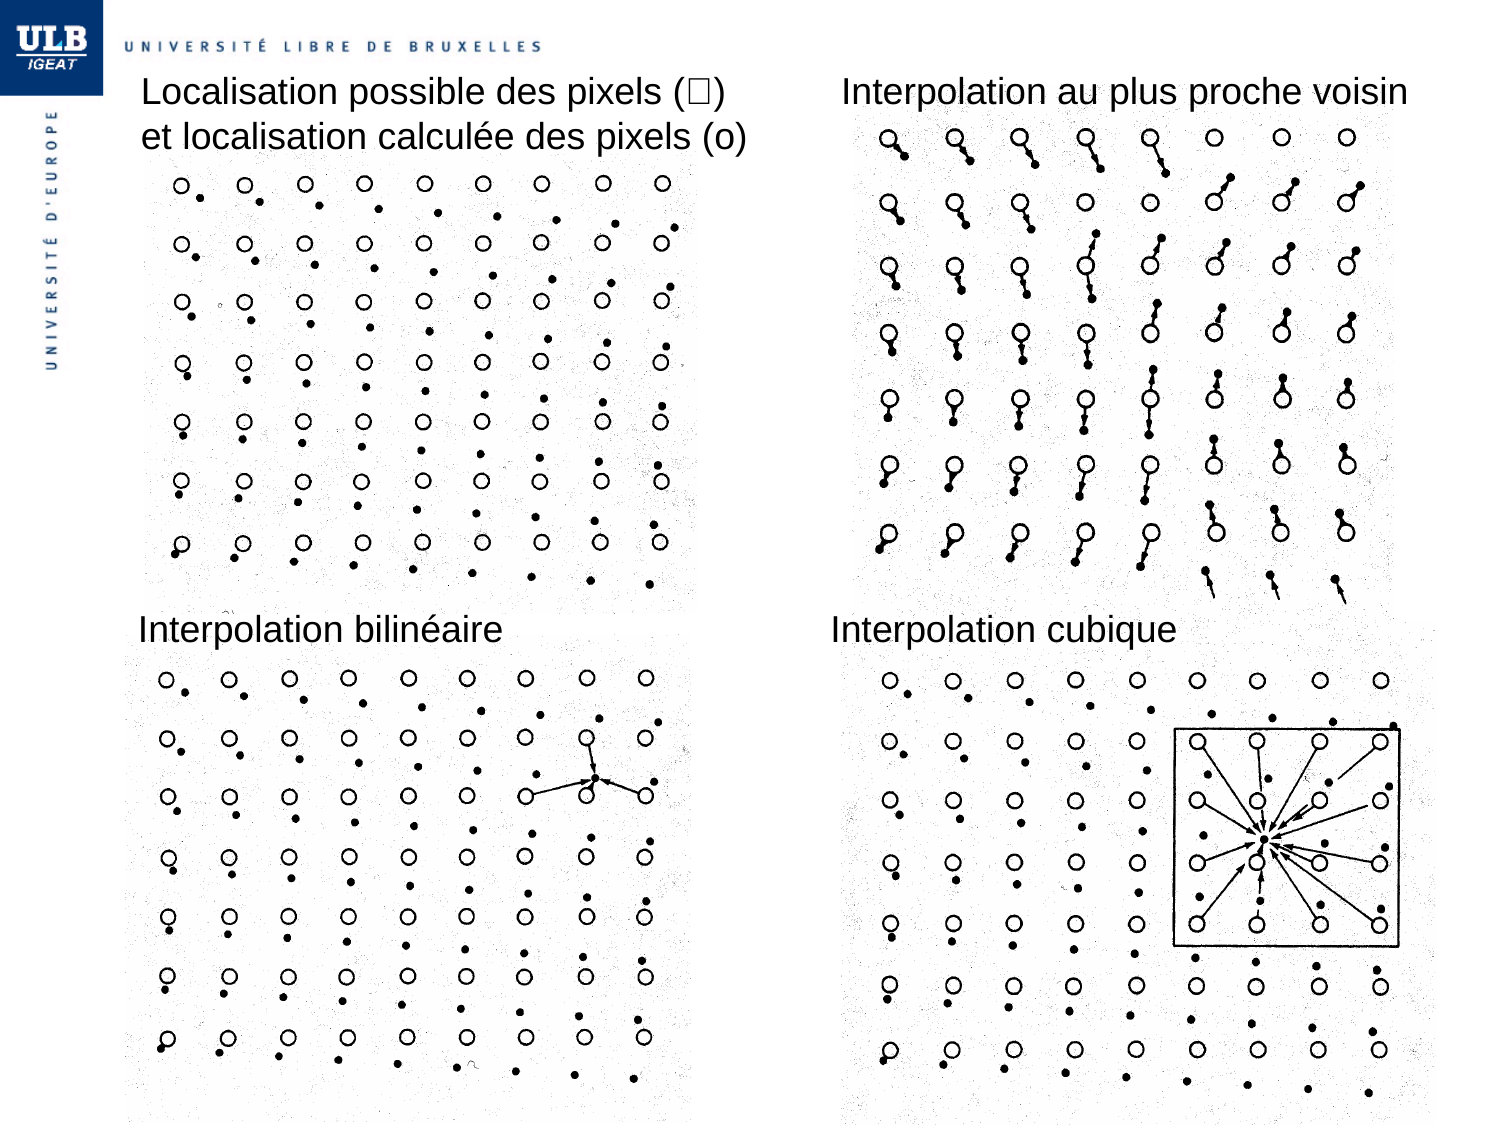

Localisation possible des pixels ()
et localisation calculée des pixels (o)
Interpolation au plus proche voisin
Interpolation bilinéaire
Interpolation cubique